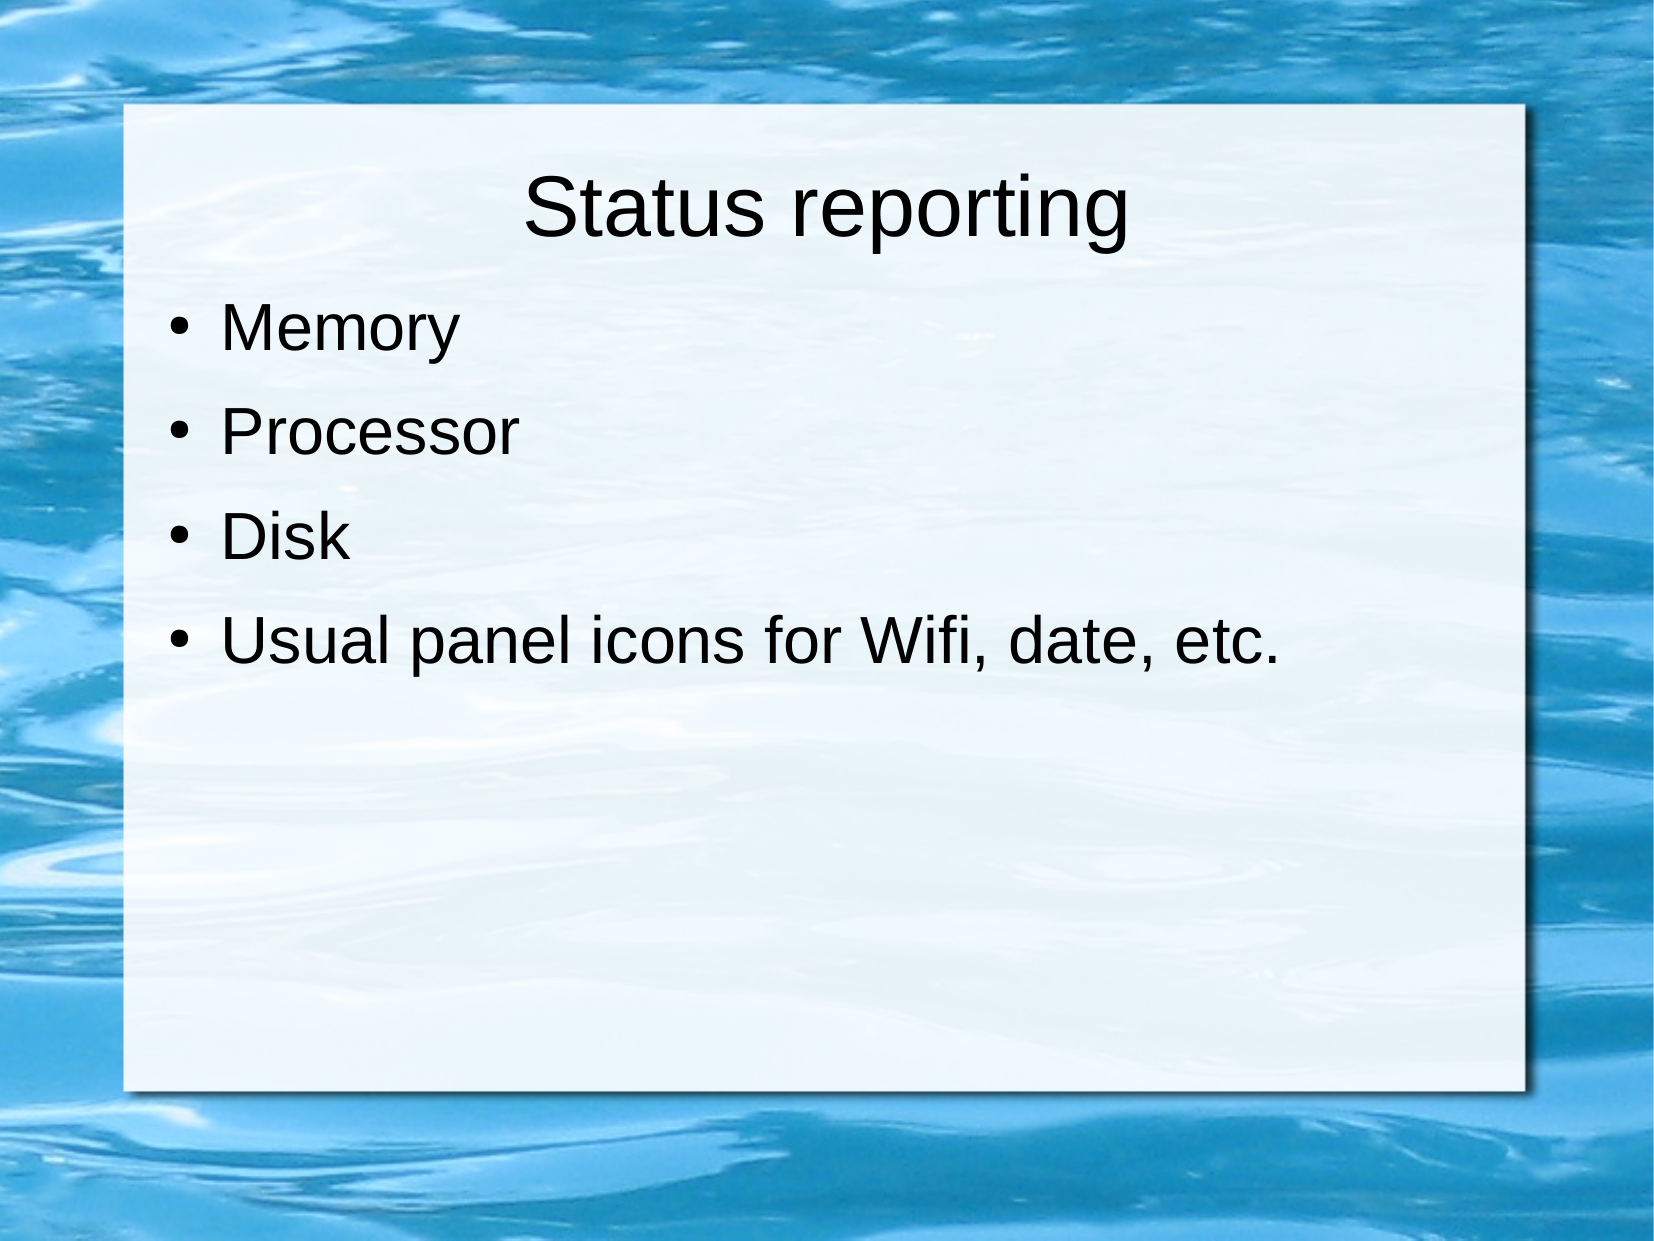

# Status reporting
Memory
Processor
Disk
Usual panel icons for Wifi, date, etc.